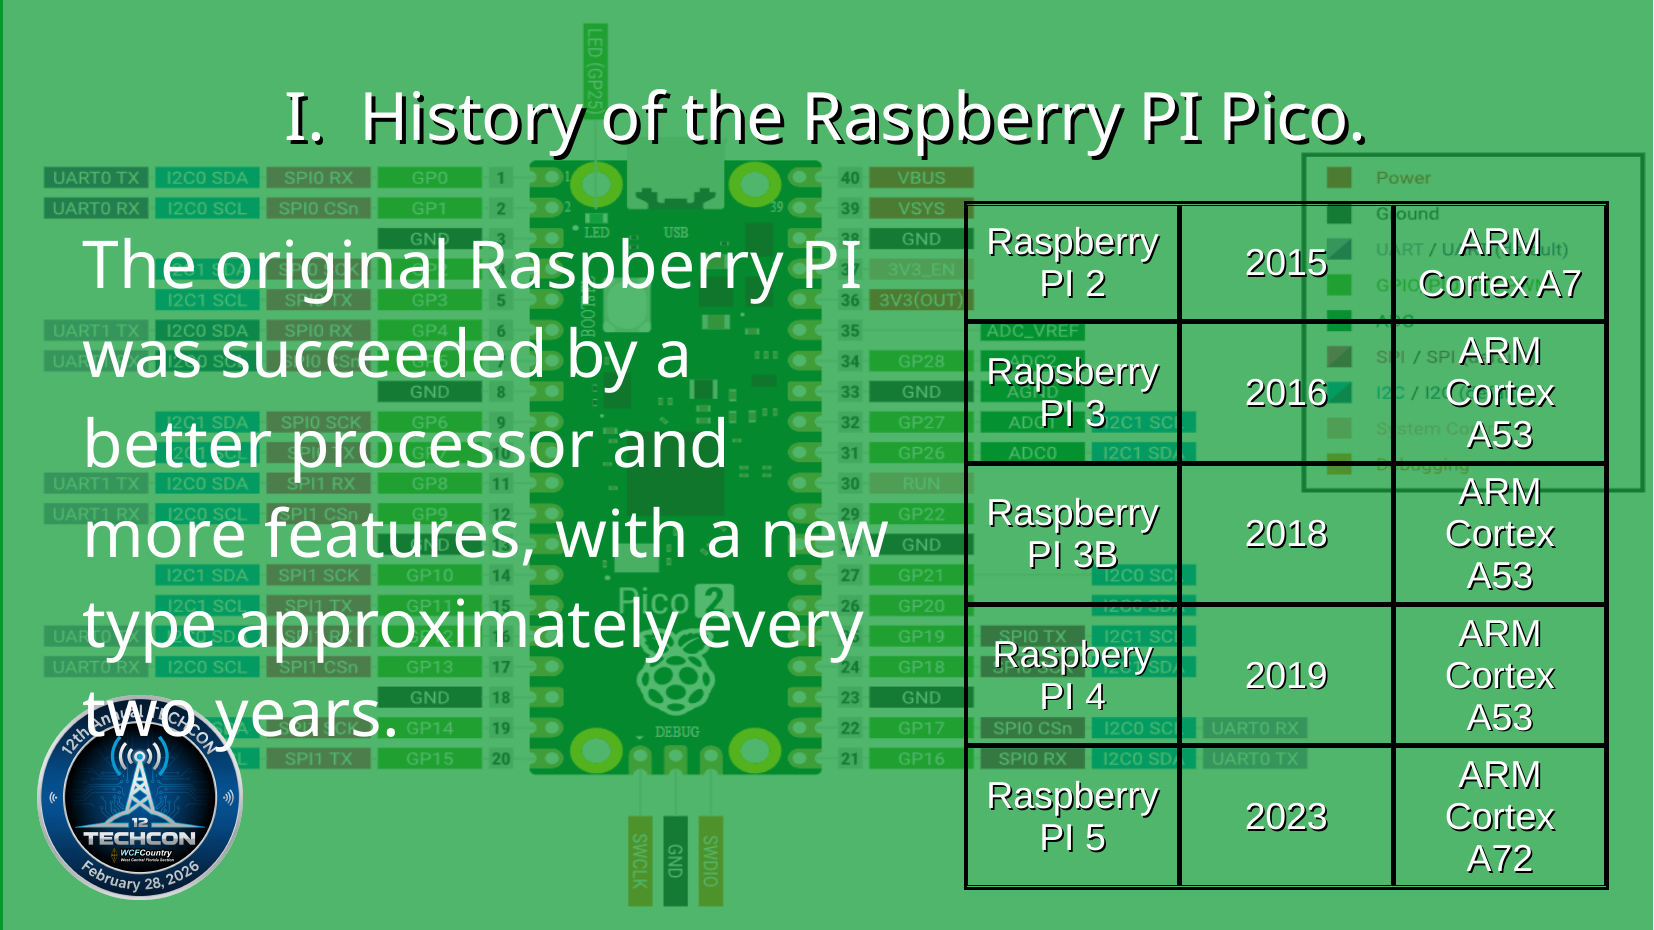

# I. History of the Raspberry PI Pico.
| Raspberry PI 2 | 2015 | ARM Cortex A7 |
| --- | --- | --- |
| Rapsberry PI 3 | 2016 | ARM Cortex A53 |
| Raspberry PI 3B | 2018 | ARM Cortex A53 |
| Raspbery PI 4 | 2019 | ARM Cortex A53 |
| Raspberry PI 5 | 2023 | ARM Cortex A72 |
The original Raspberry PI was succeeded by a better processor and more features, with a new type approximately every two years.